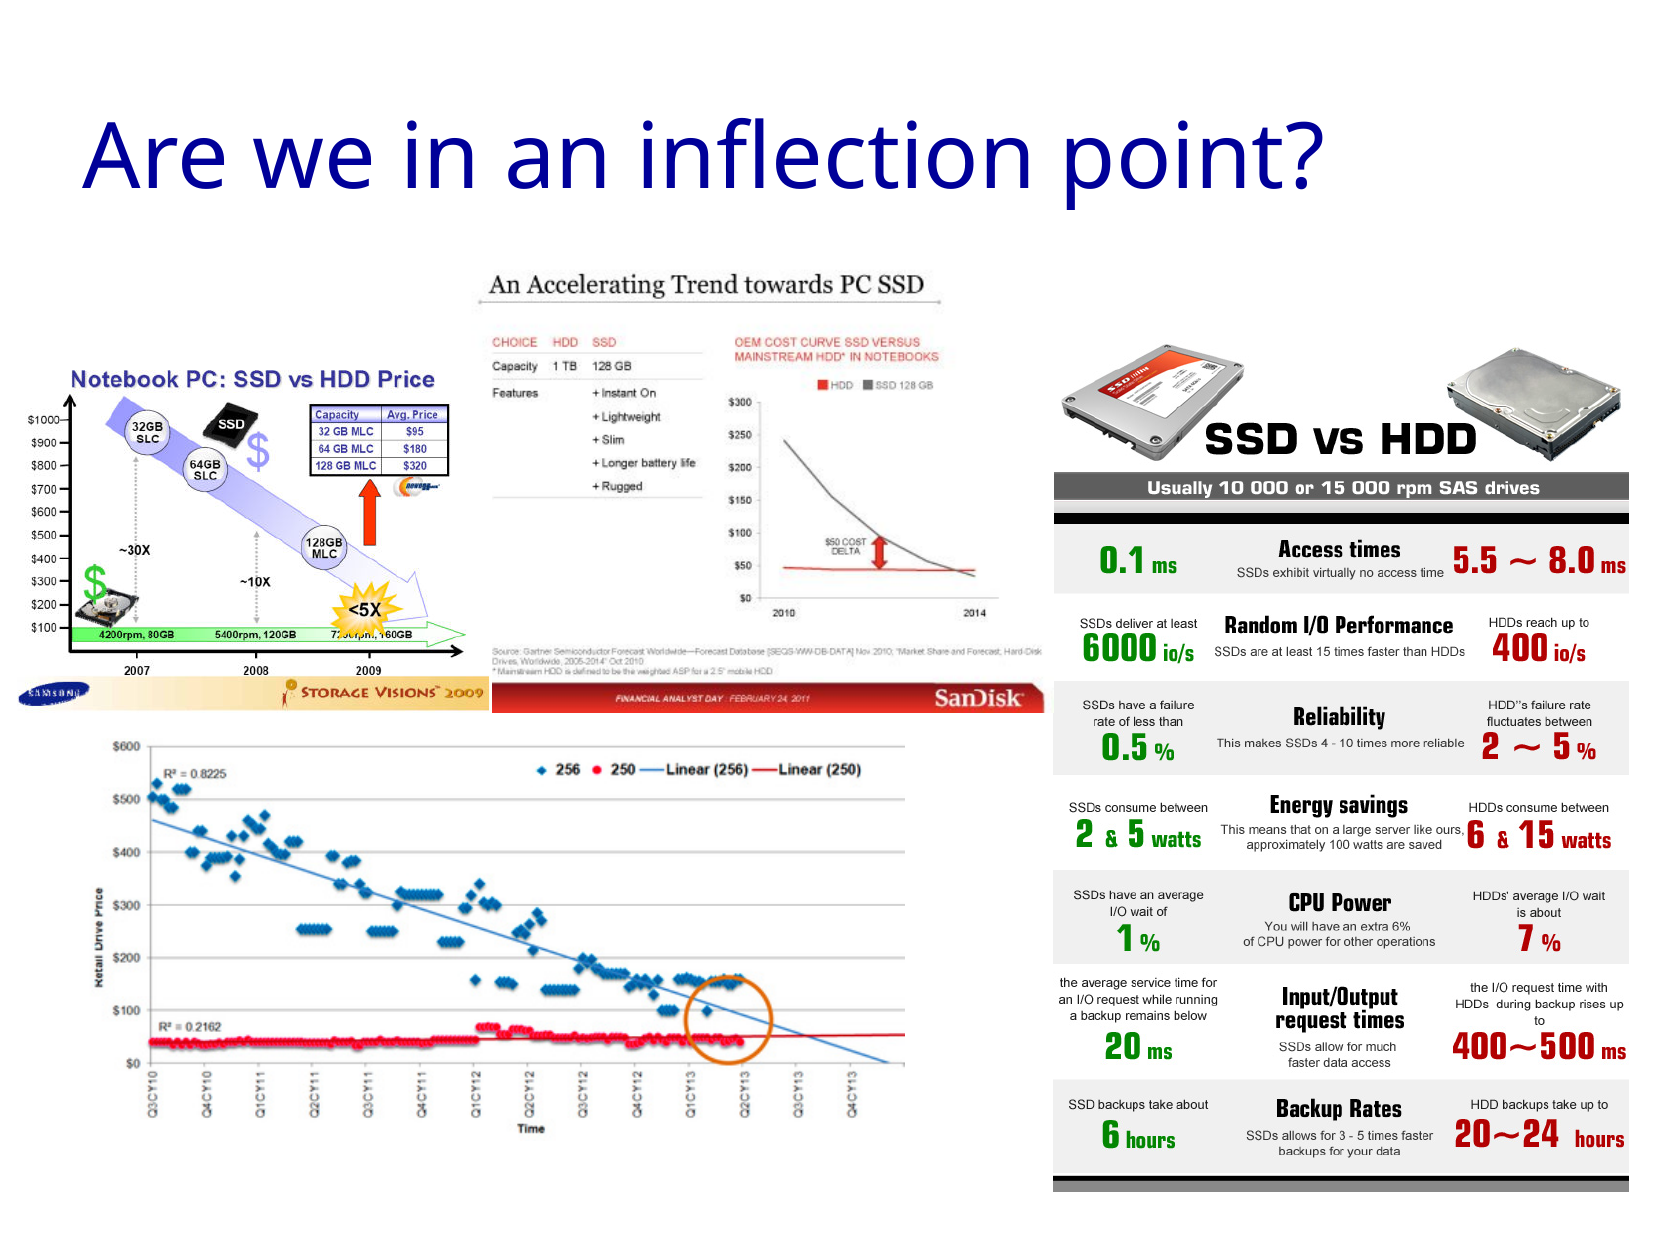

# Are we in an inflection point?
18